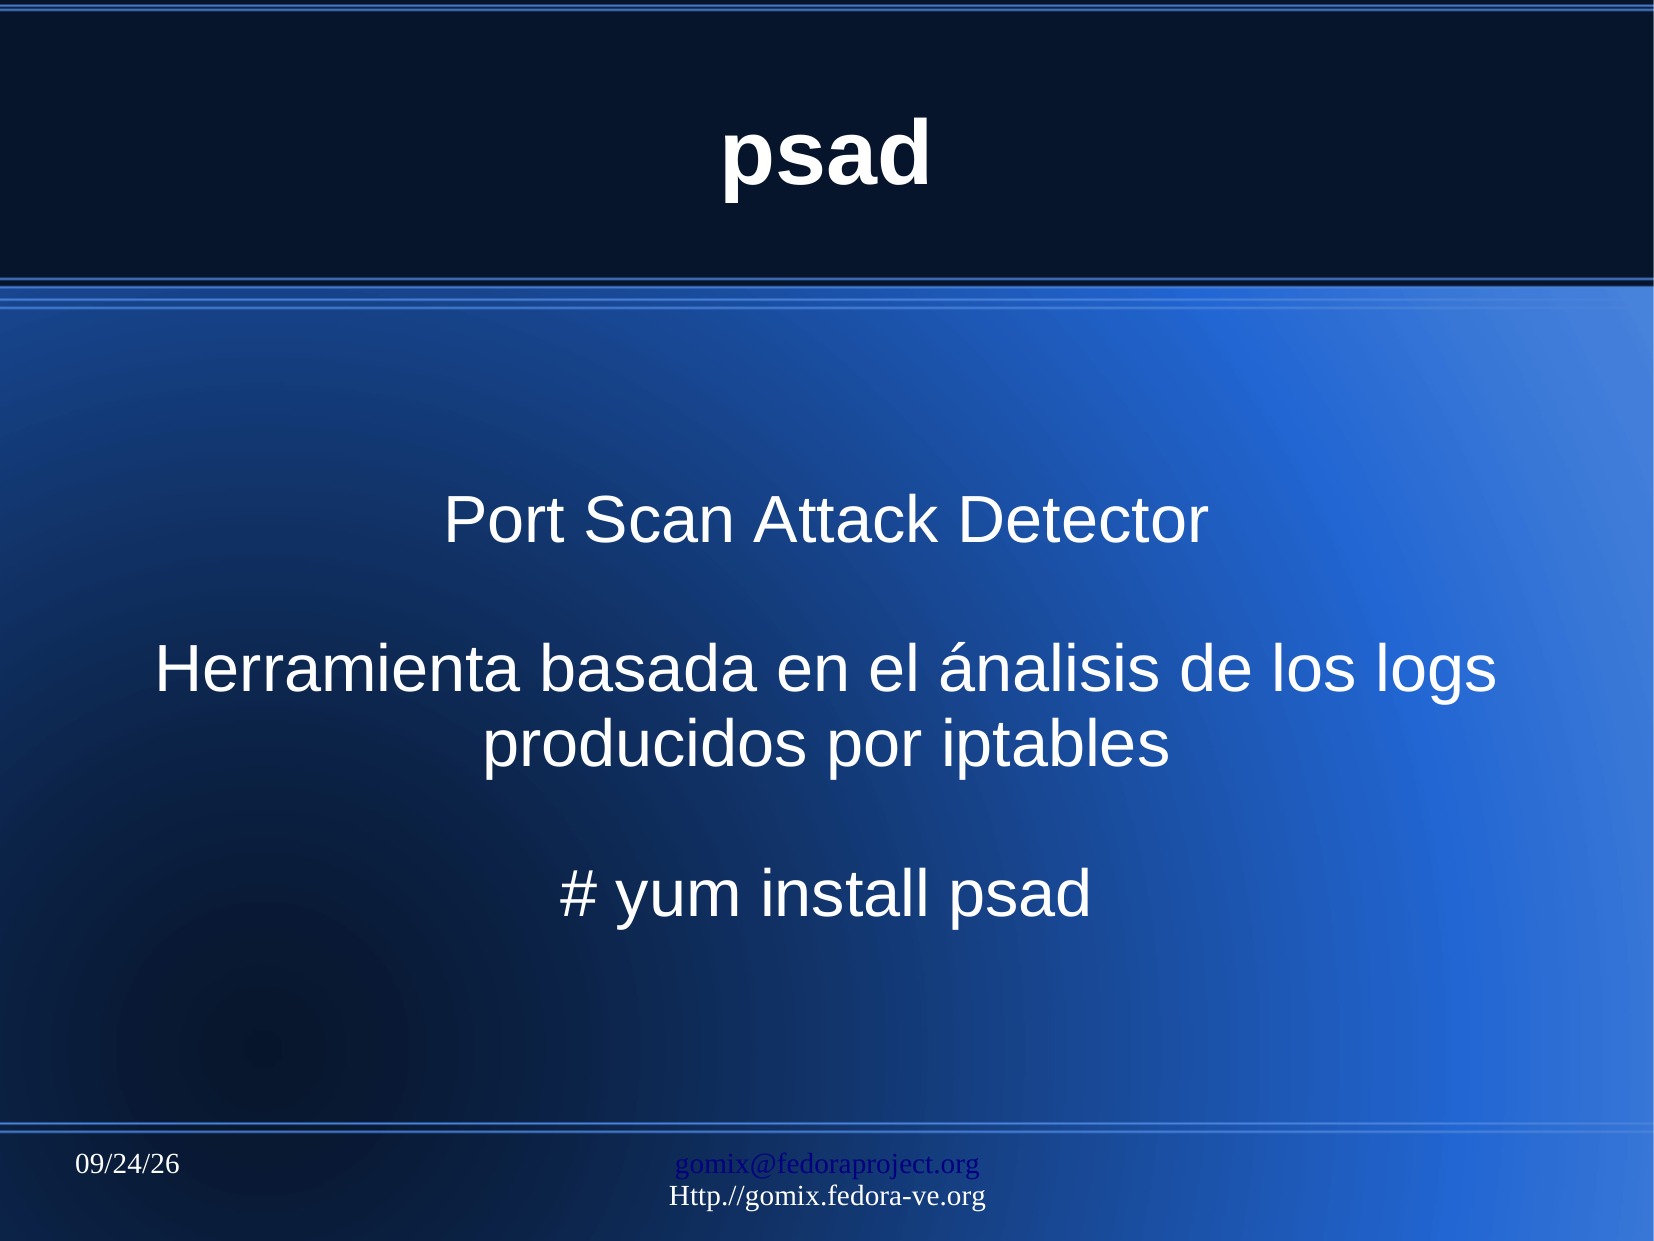

# psad
Port Scan Attack Detector
Herramienta basada en el ánalisis de los logs producidos por iptables
# yum install psad